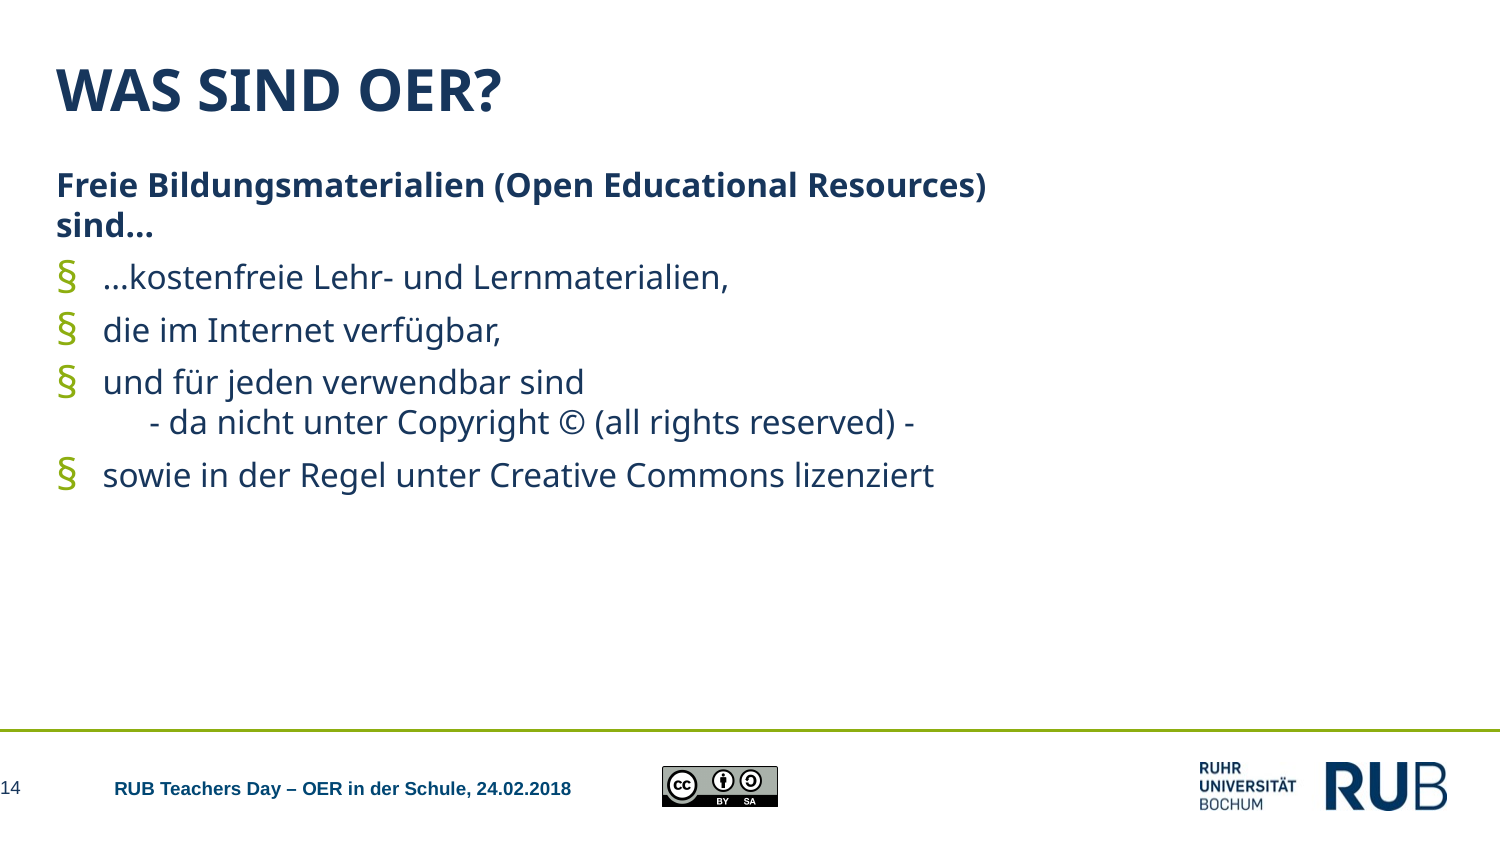

Was sind oer?
Freie Bildungsmaterialien (Open Educational Resources) sind…
…kostenfreie Lehr- und Lernmaterialien,
die im Internet verfügbar,
und für jeden verwendbar sind
- da nicht unter Copyright © (all rights reserved) -
sowie in der Regel unter Creative Commons lizenziert
RUB Teachers Day – OER in der Schule, 24.02.2018